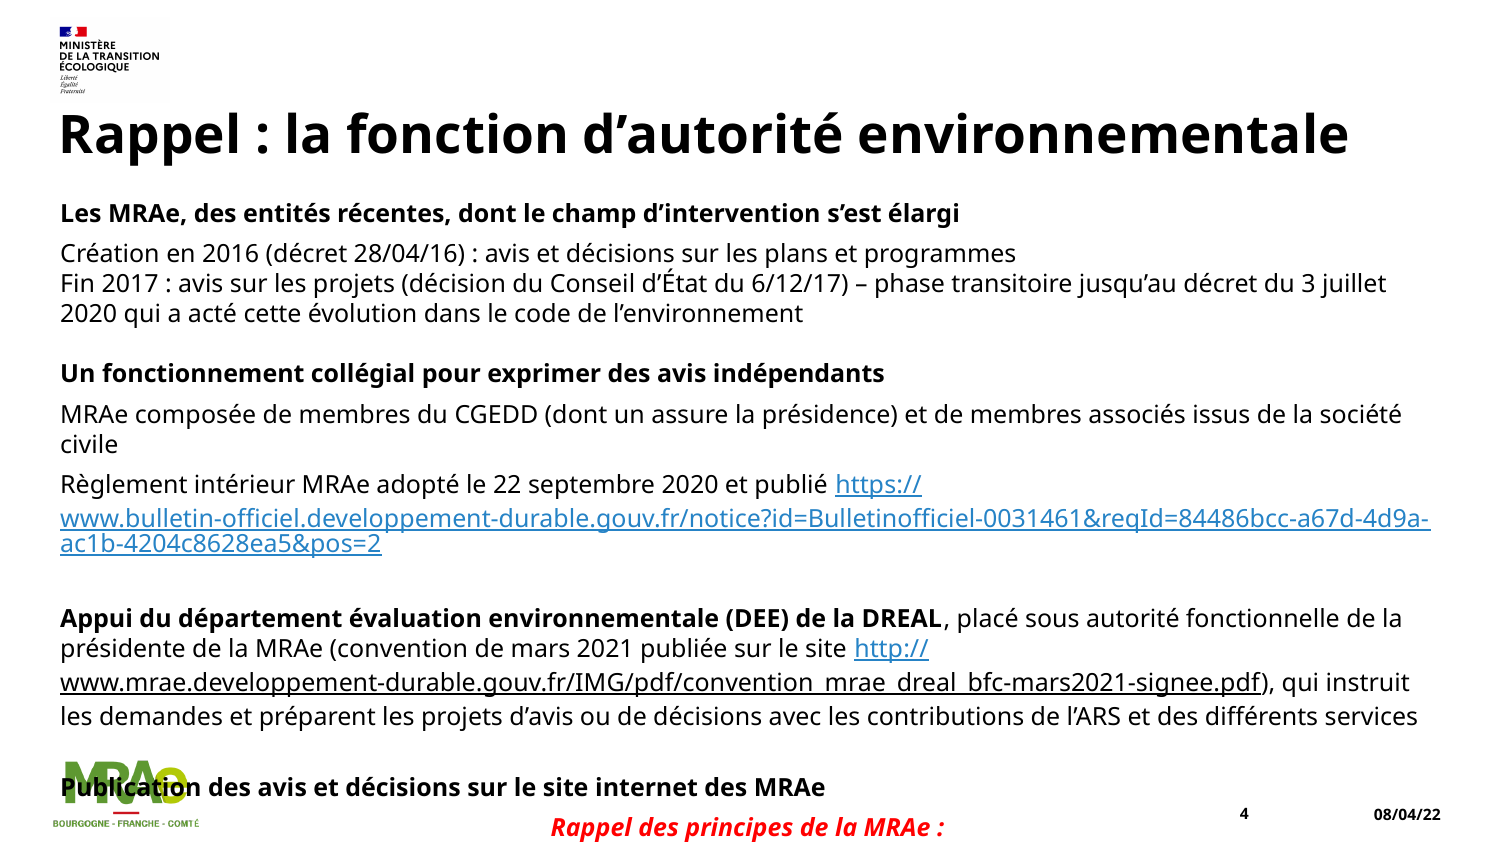

# Rappel : la fonction d’autorité environnementale
Les MRAe, des entités récentes, dont le champ d’intervention s’est élargi
Création en 2016 (décret 28/04/16) : avis et décisions sur les plans et programmes
Fin 2017 : avis sur les projets (décision du Conseil d’État du 6/12/17) – phase transitoire jusqu’au décret du 3 juillet 2020 qui a acté cette évolution dans le code de l’environnement
Un fonctionnement collégial pour exprimer des avis indépendants
MRAe composée de membres du CGEDD (dont un assure la présidence) et de membres associés issus de la société civile
Règlement intérieur MRAe adopté le 22 septembre 2020 et publié https://www.bulletin-officiel.developpement-durable.gouv.fr/notice?id=Bulletinofficiel-0031461&reqId=84486bcc-a67d-4d9a-ac1b-4204c8628ea5&pos=2
Appui du département évaluation environnementale (DEE) de la DREAL, placé sous autorité fonctionnelle de la présidente de la MRAe (convention de mars 2021 publiée sur le site http://www.mrae.developpement-durable.gouv.fr/IMG/pdf/convention_mrae_dreal_bfc-mars2021-signee.pdf), qui instruit les demandes et préparent les projets d’avis ou de décisions avec les contributions de l’ARS et des différents services
Publication des avis et décisions sur le site internet des MRAe
Rappel des principes de la MRAe :
Indépendance - Transparence - Collégialité
08/04/22